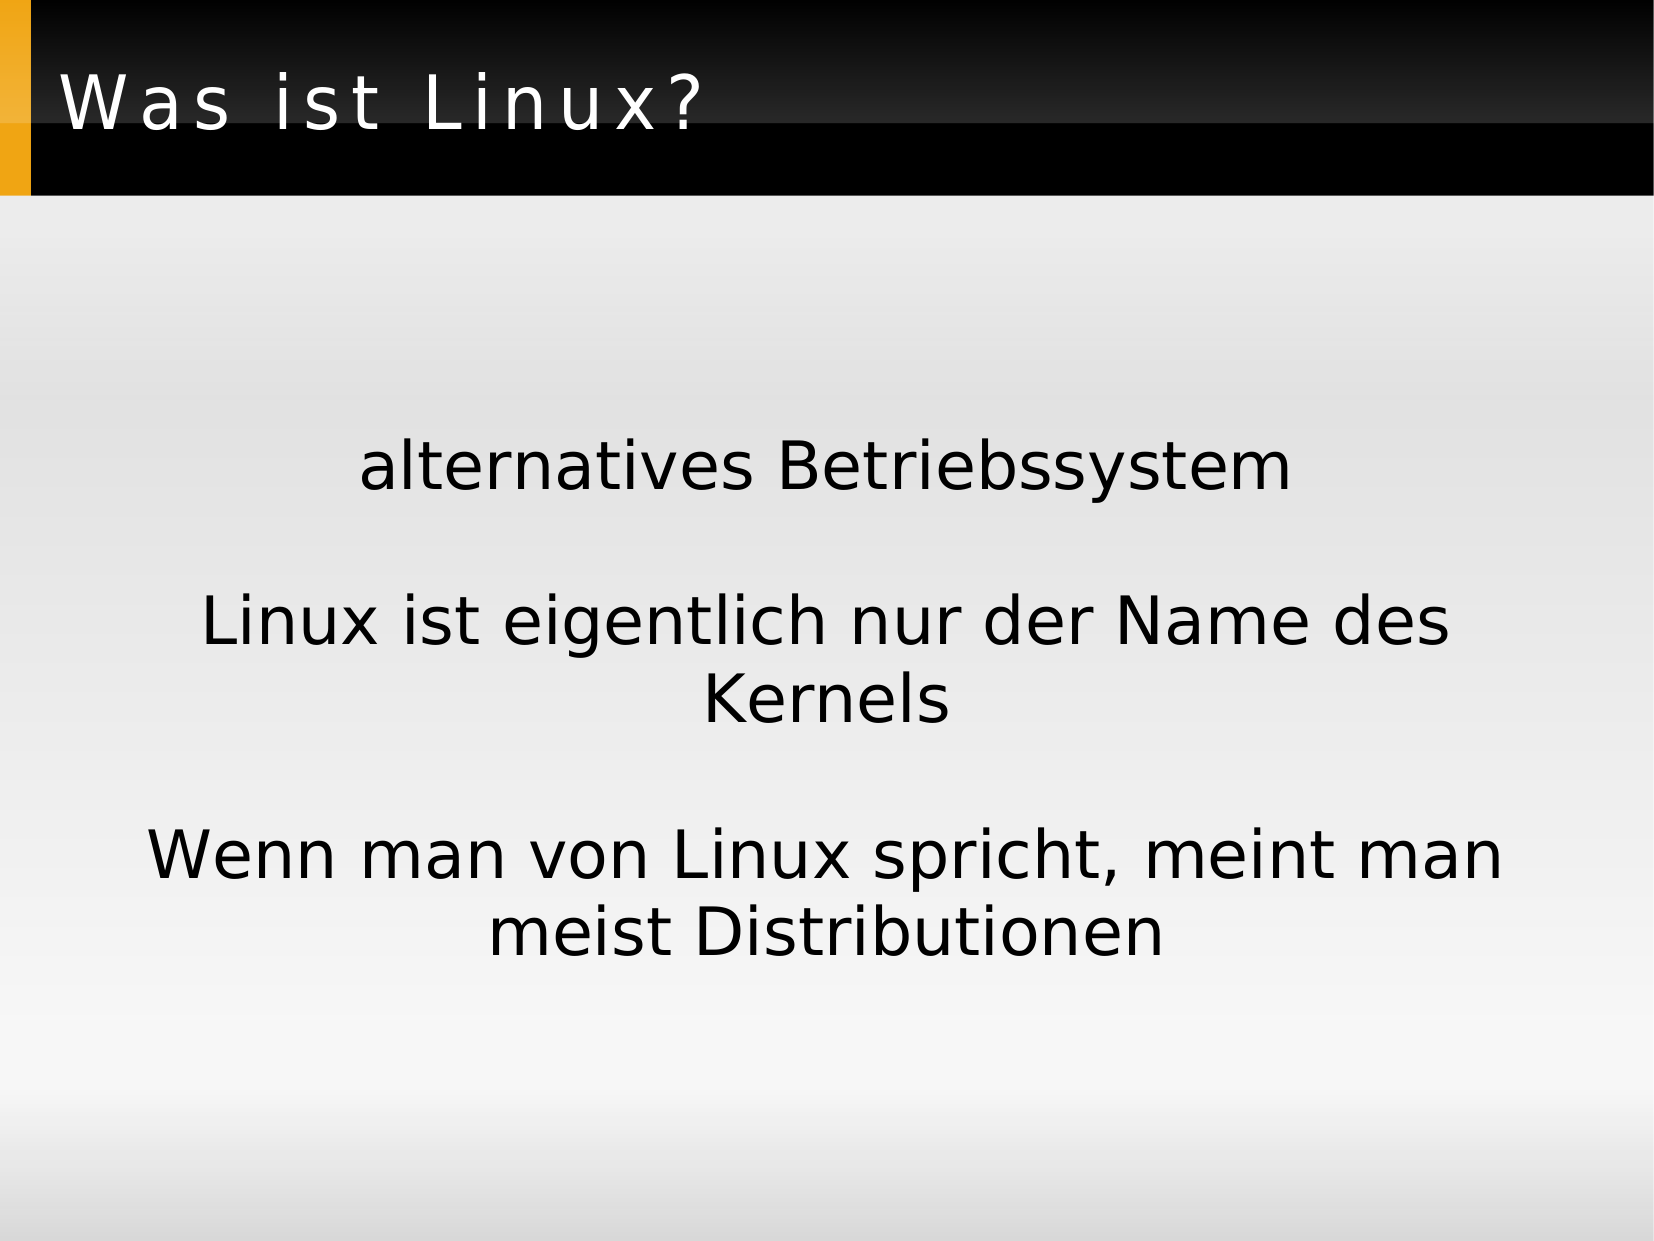

# Was ist Linux?
alternatives Betriebssystem
Linux ist eigentlich nur der Name des Kernels
Wenn man von Linux spricht, meint man meist Distributionen